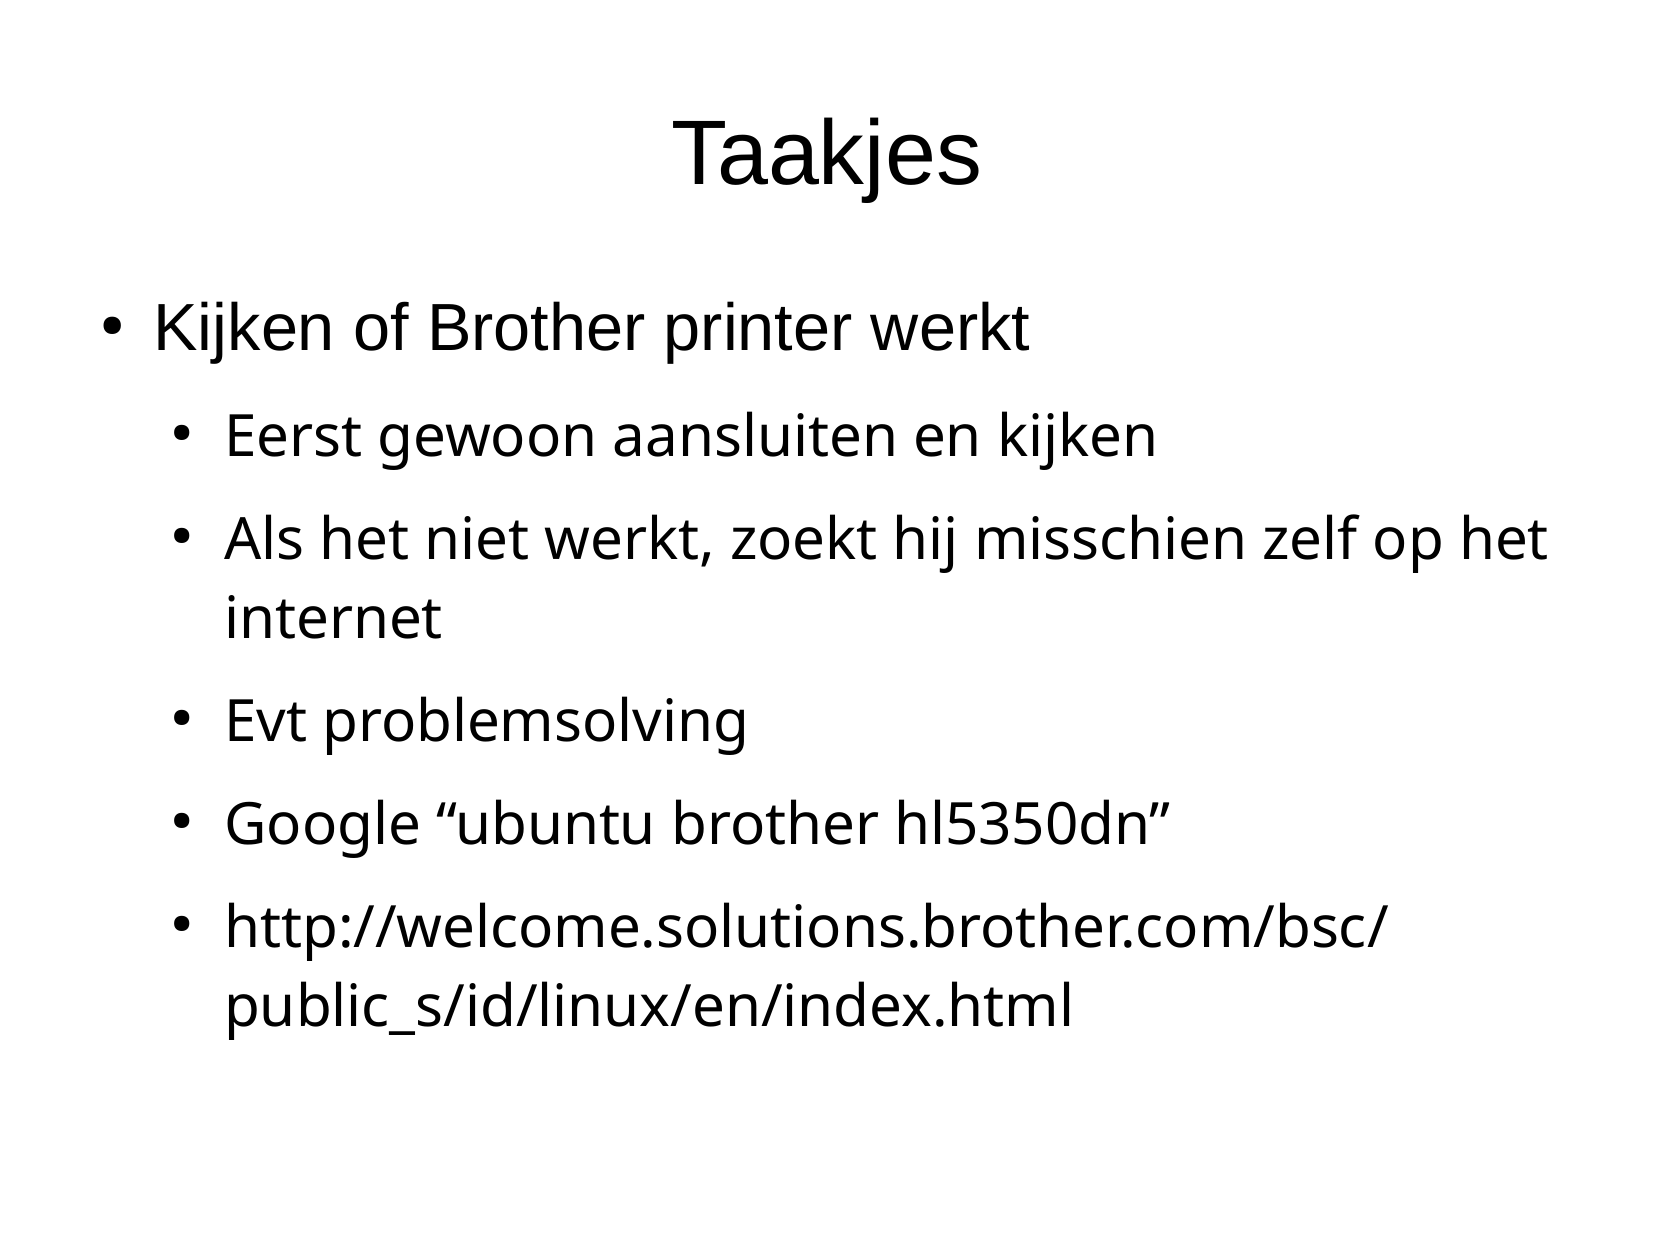

# Taakjes
Kijken of Brother printer werkt
Eerst gewoon aansluiten en kijken
Als het niet werkt, zoekt hij misschien zelf op het internet
Evt problemsolving
Google “ubuntu brother hl5350dn”
http://welcome.solutions.brother.com/bsc/public_s/id/linux/en/index.html